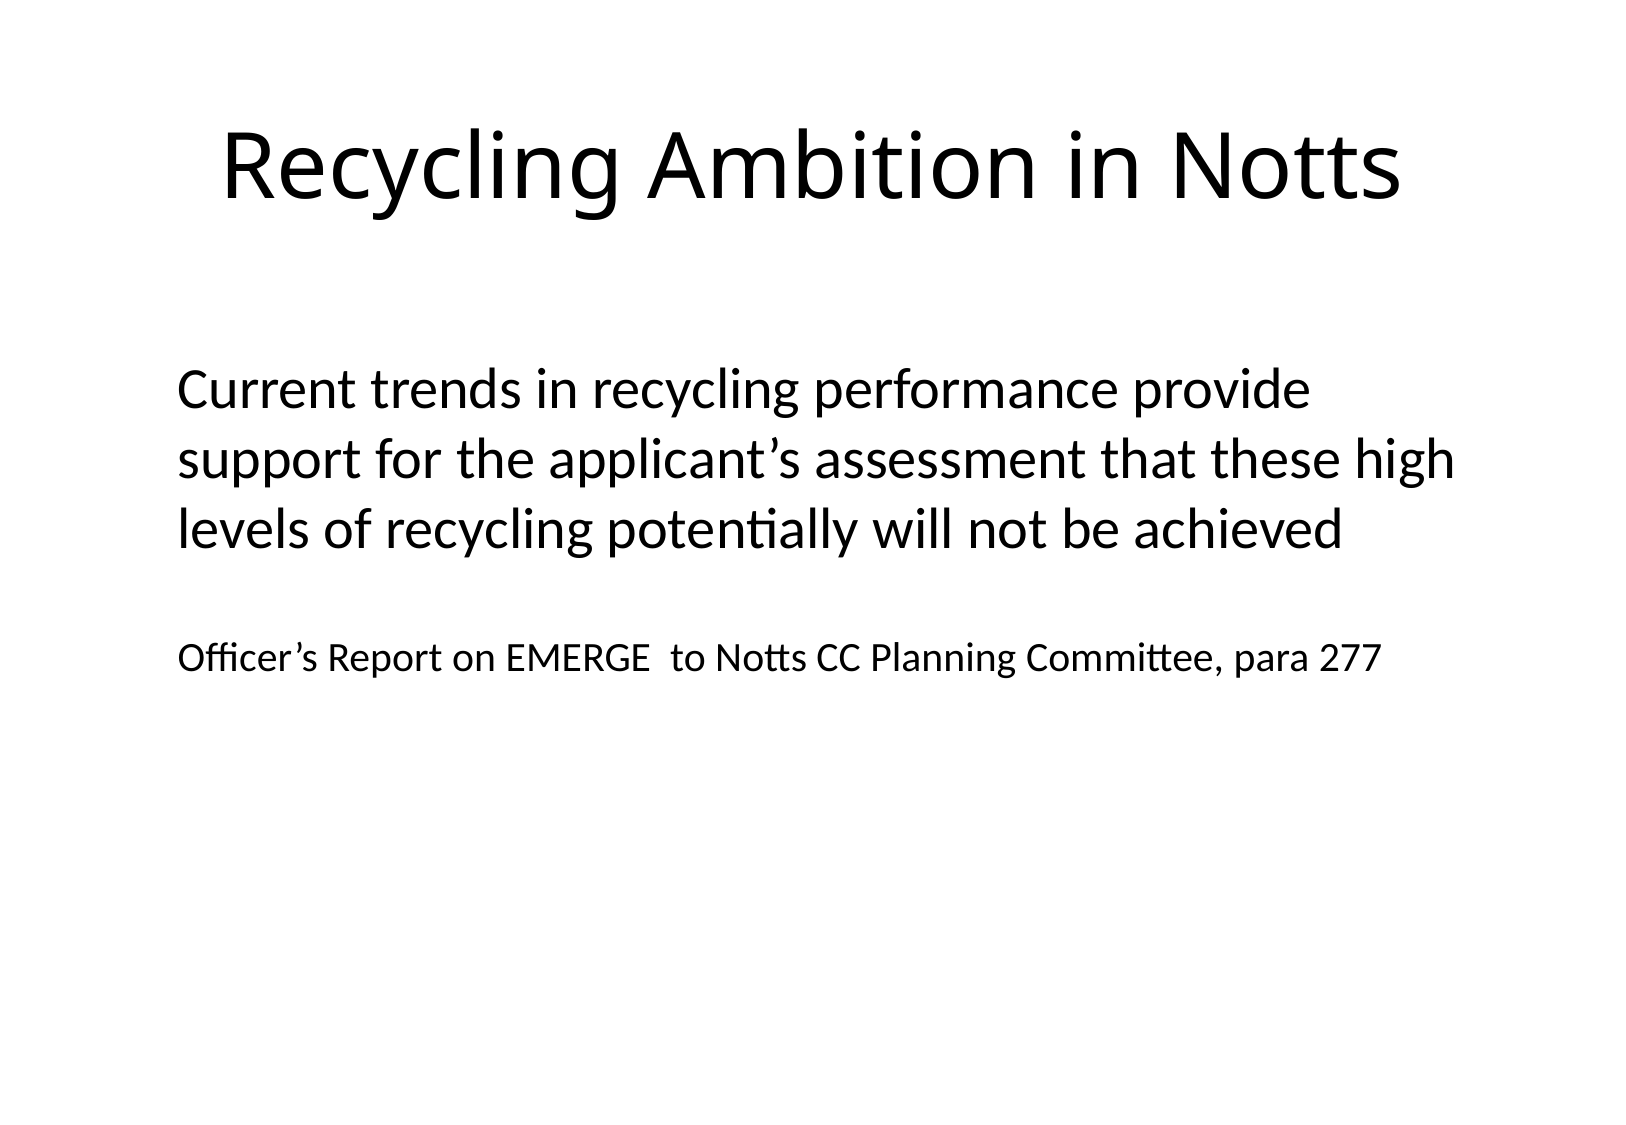

# Recycling Ambition in Notts
Current trends in recycling performance provide support for the applicant’s assessment that these high levels of recycling potentially will not be achieved
Officer’s Report on EMERGE to Notts CC Planning Committee, para 277